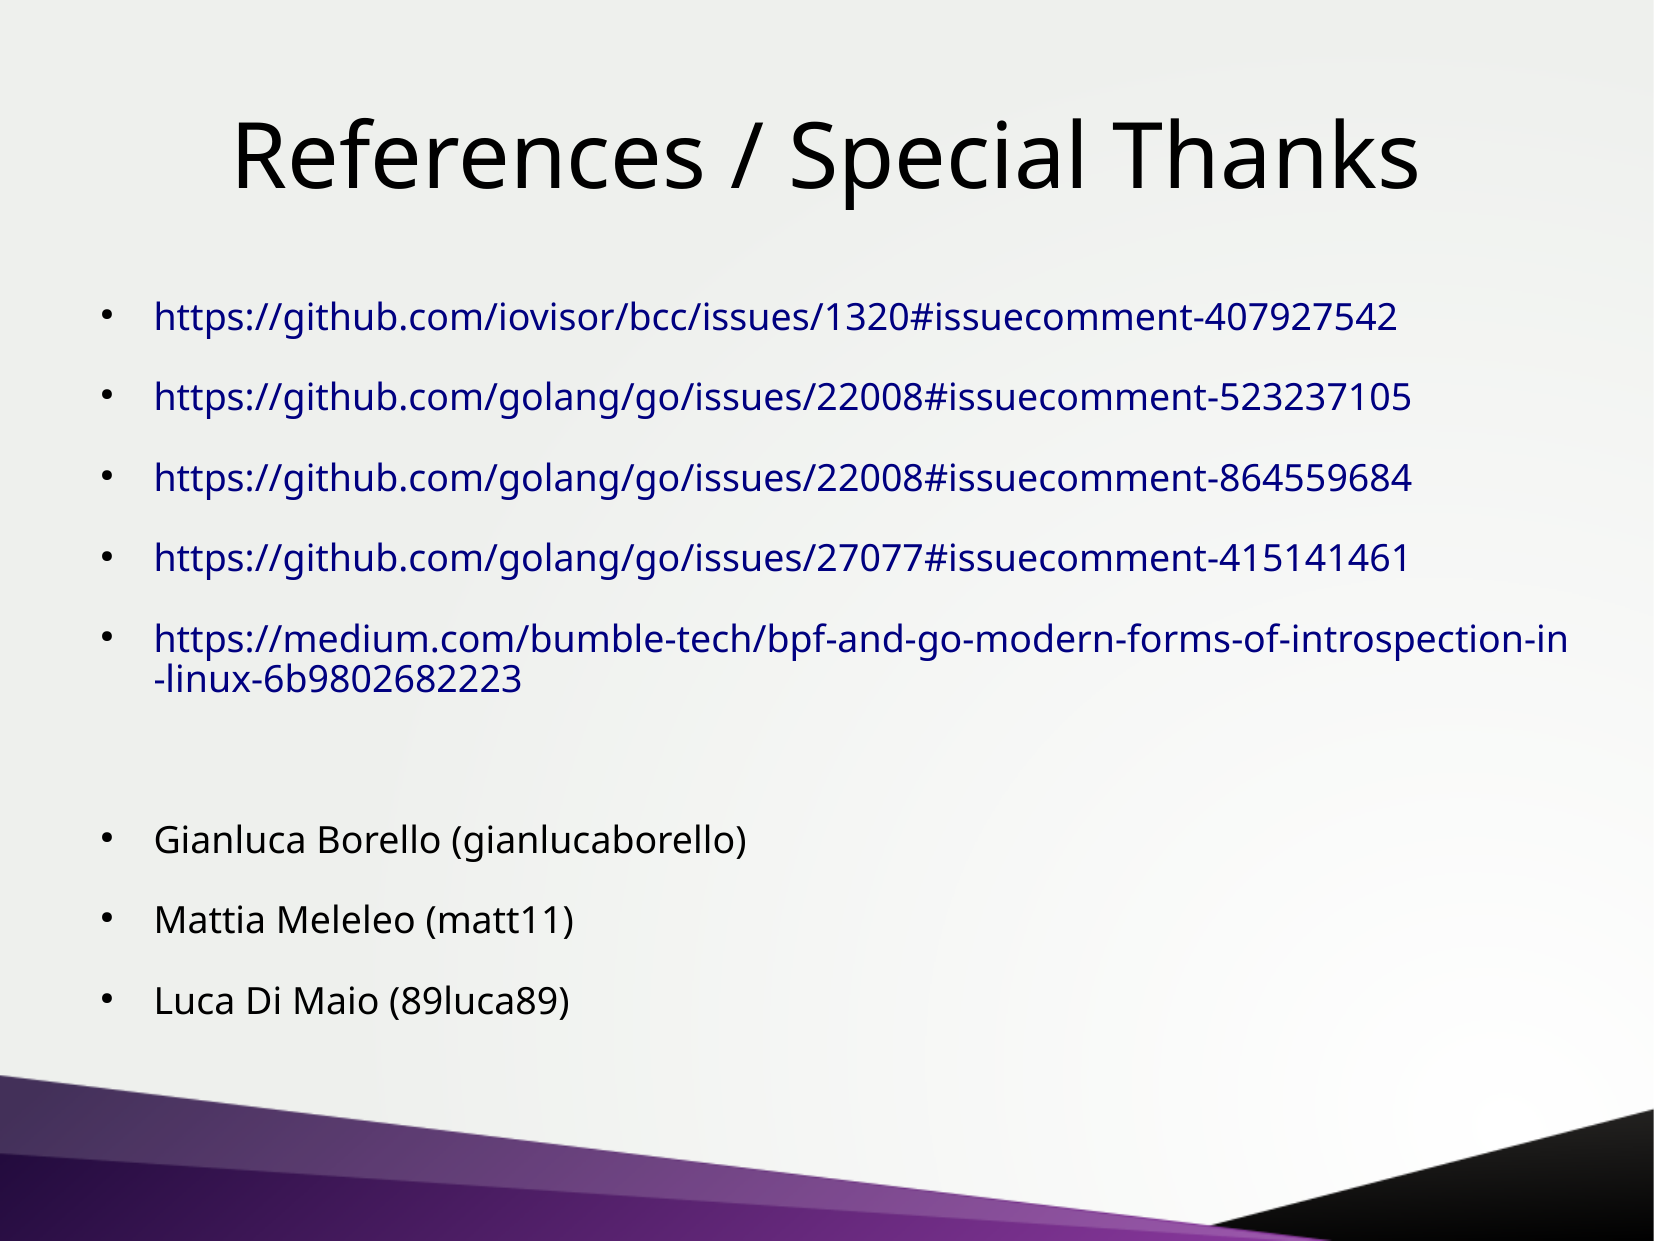

# References / Special Thanks
https://github.com/iovisor/bcc/issues/1320#issuecomment-407927542
https://github.com/golang/go/issues/22008#issuecomment-523237105
https://github.com/golang/go/issues/22008#issuecomment-864559684
https://github.com/golang/go/issues/27077#issuecomment-415141461
https://medium.com/bumble-tech/bpf-and-go-modern-forms-of-introspection-in-linux-6b9802682223
Gianluca Borello (gianlucaborello)
Mattia Meleleo (matt11)
Luca Di Maio (89luca89)